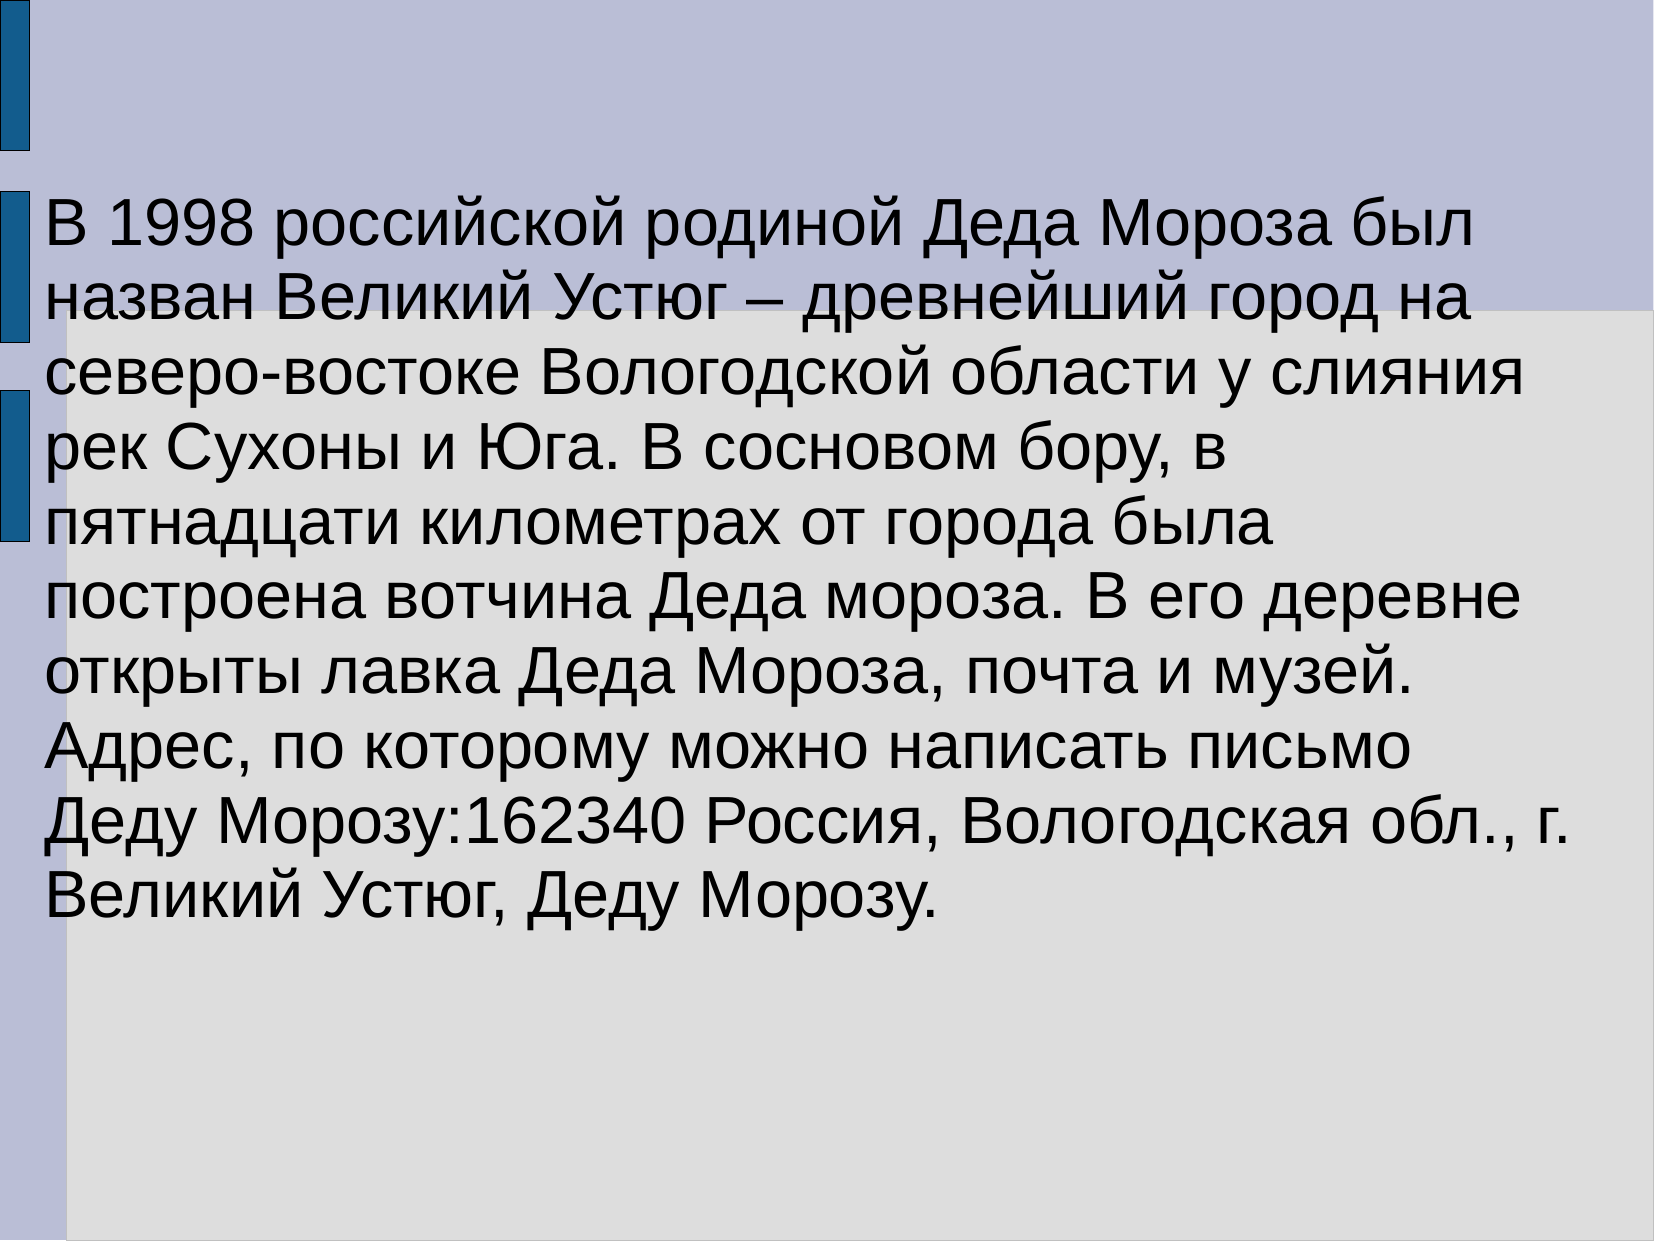

В 1998 российской родиной Деда Мороза был назван Великий Устюг – древнейший город на северо-востоке Вологодской области у слияния рек Сухоны и Юга. В сосновом бору, в пятнадцати километрах от города была построена вотчина Деда мороза. В его деревне открыты лавка Деда Мороза, почта и музей. Адрес, по которому можно написать письмо Деду Морозу:162340 Россия, Вологодская обл., г. Великий Устюг, Деду Морозу.